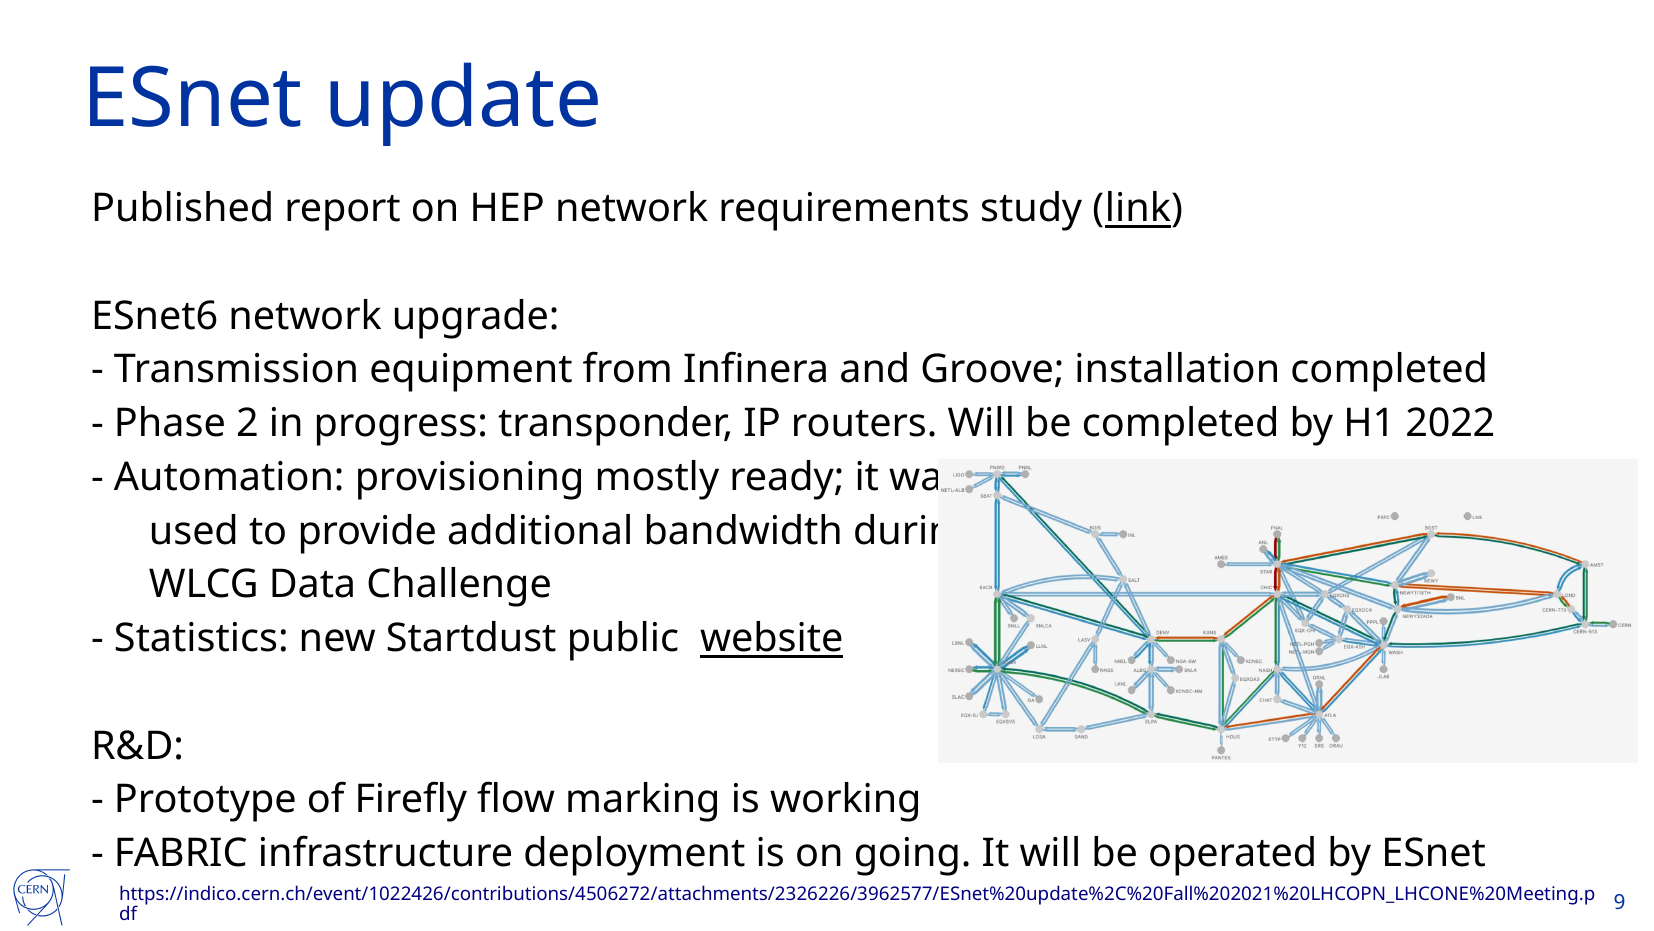

# ESnet update
Published report on HEP network requirements study (link)
ESnet6 network upgrade:
- Transmission equipment from Infinera and Groove; installation completed
- Phase 2 in progress: transponder, IP routers. Will be completed by H1 2022
- Automation: provisioning mostly ready; it was
used to provide additional bandwidth during
WLCG Data Challenge
- Statistics: new Startdust public website
R&D:
- Prototype of Firefly flow marking is working
- FABRIC infrastructure deployment is on going. It will be operated by ESnet
9
https://indico.cern.ch/event/1022426/contributions/4506272/attachments/2326226/3962577/ESnet%20update%2C%20Fall%202021%20LHCOPN_LHCONE%20Meeting.pdf